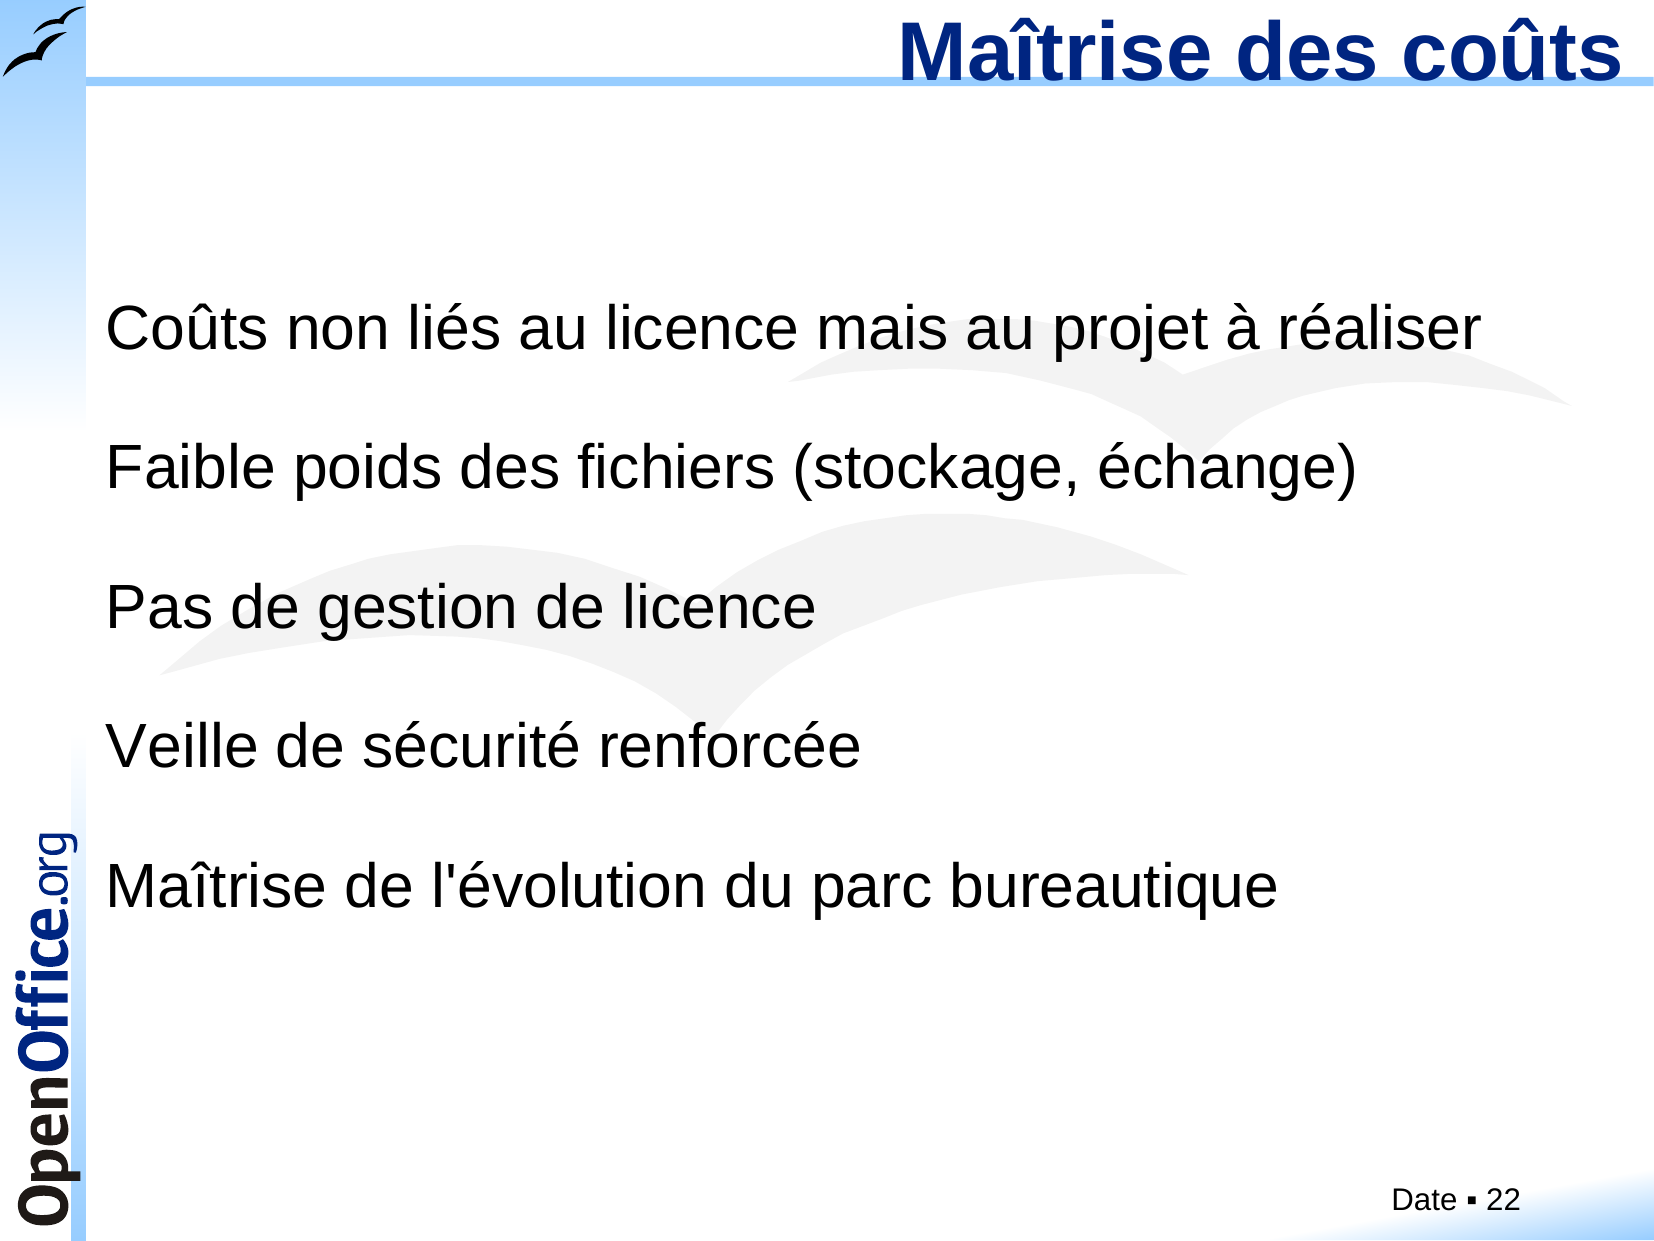

# Maîtrise des coûts
Coûts non liés au licence mais au projet à réaliser
Faible poids des fichiers (stockage, échange)
Pas de gestion de licence
Veille de sécurité renforcée
Maîtrise de l'évolution du parc bureautique